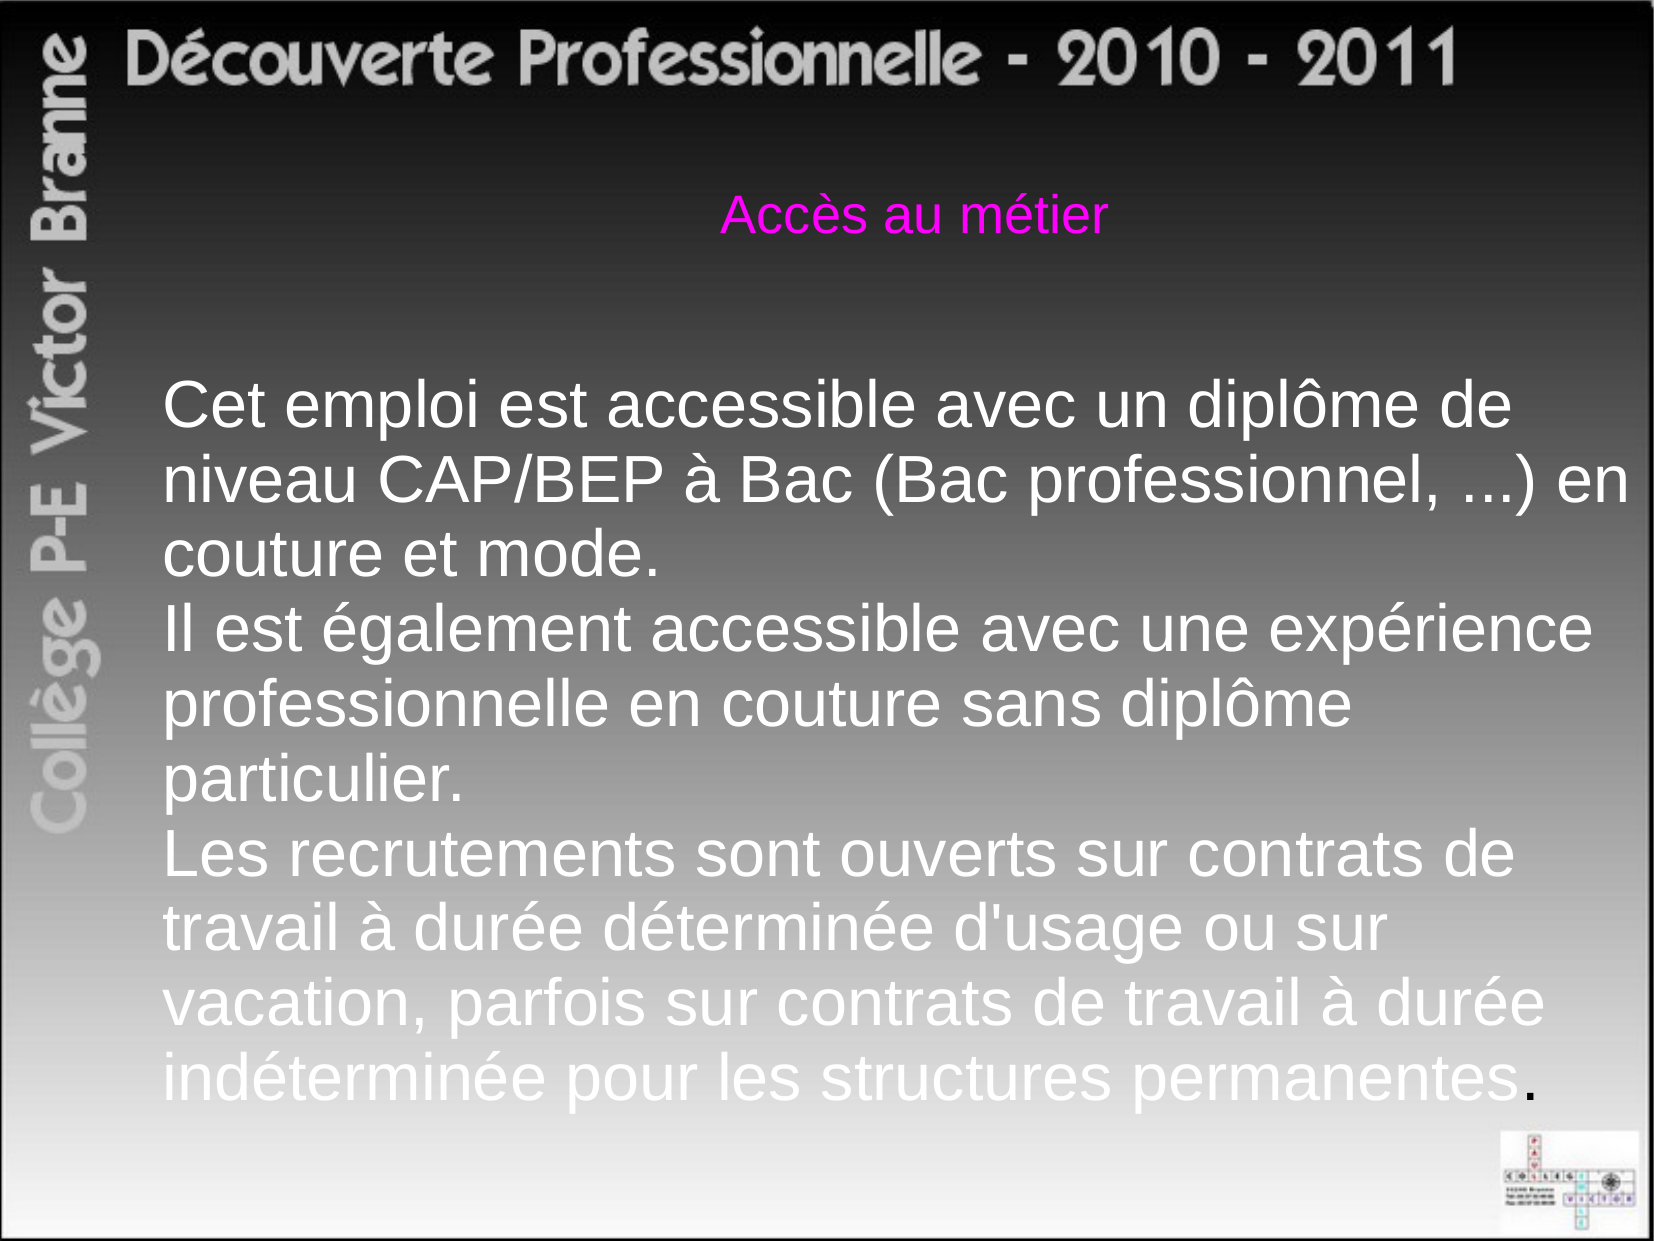

Accès au métier
Cet emploi est accessible avec un diplôme de niveau CAP/BEP à Bac (Bac professionnel, ...) en couture et mode.
Il est également accessible avec une expérience professionnelle en couture sans diplôme particulier.
Les recrutements sont ouverts sur contrats de travail à durée déterminée d'usage ou sur vacation, parfois sur contrats de travail à durée indéterminée pour les structures permanentes.